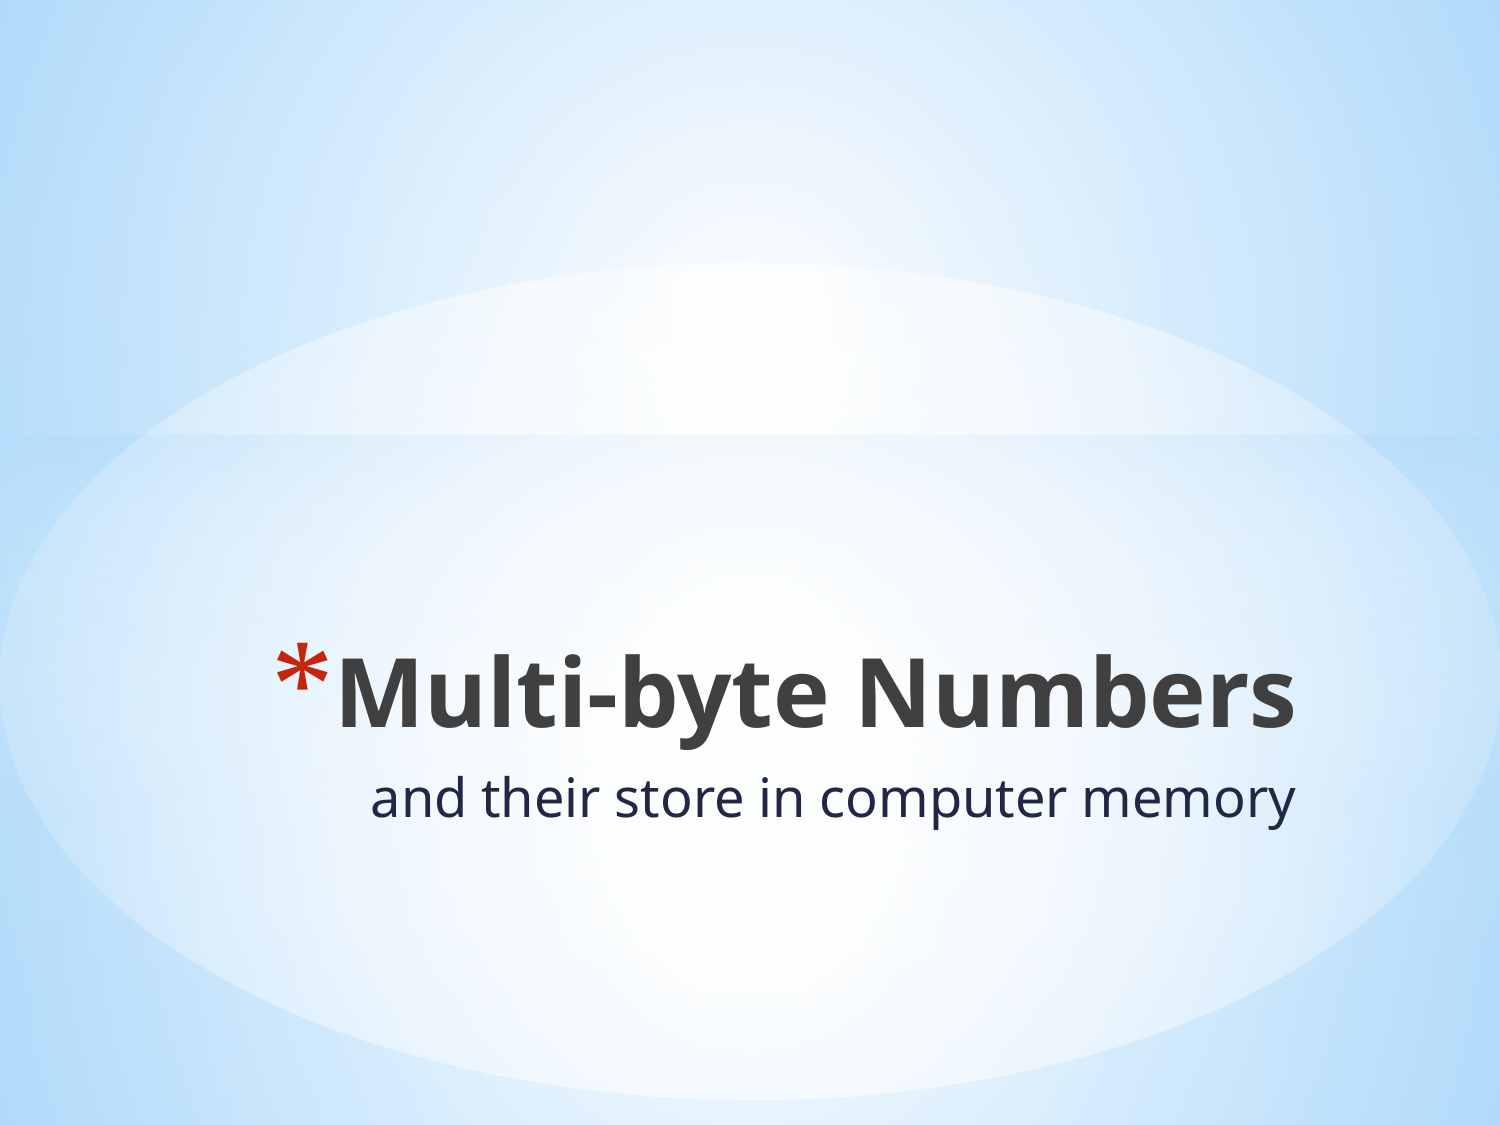

# Multi-byte Numbers
and their store in computer memory